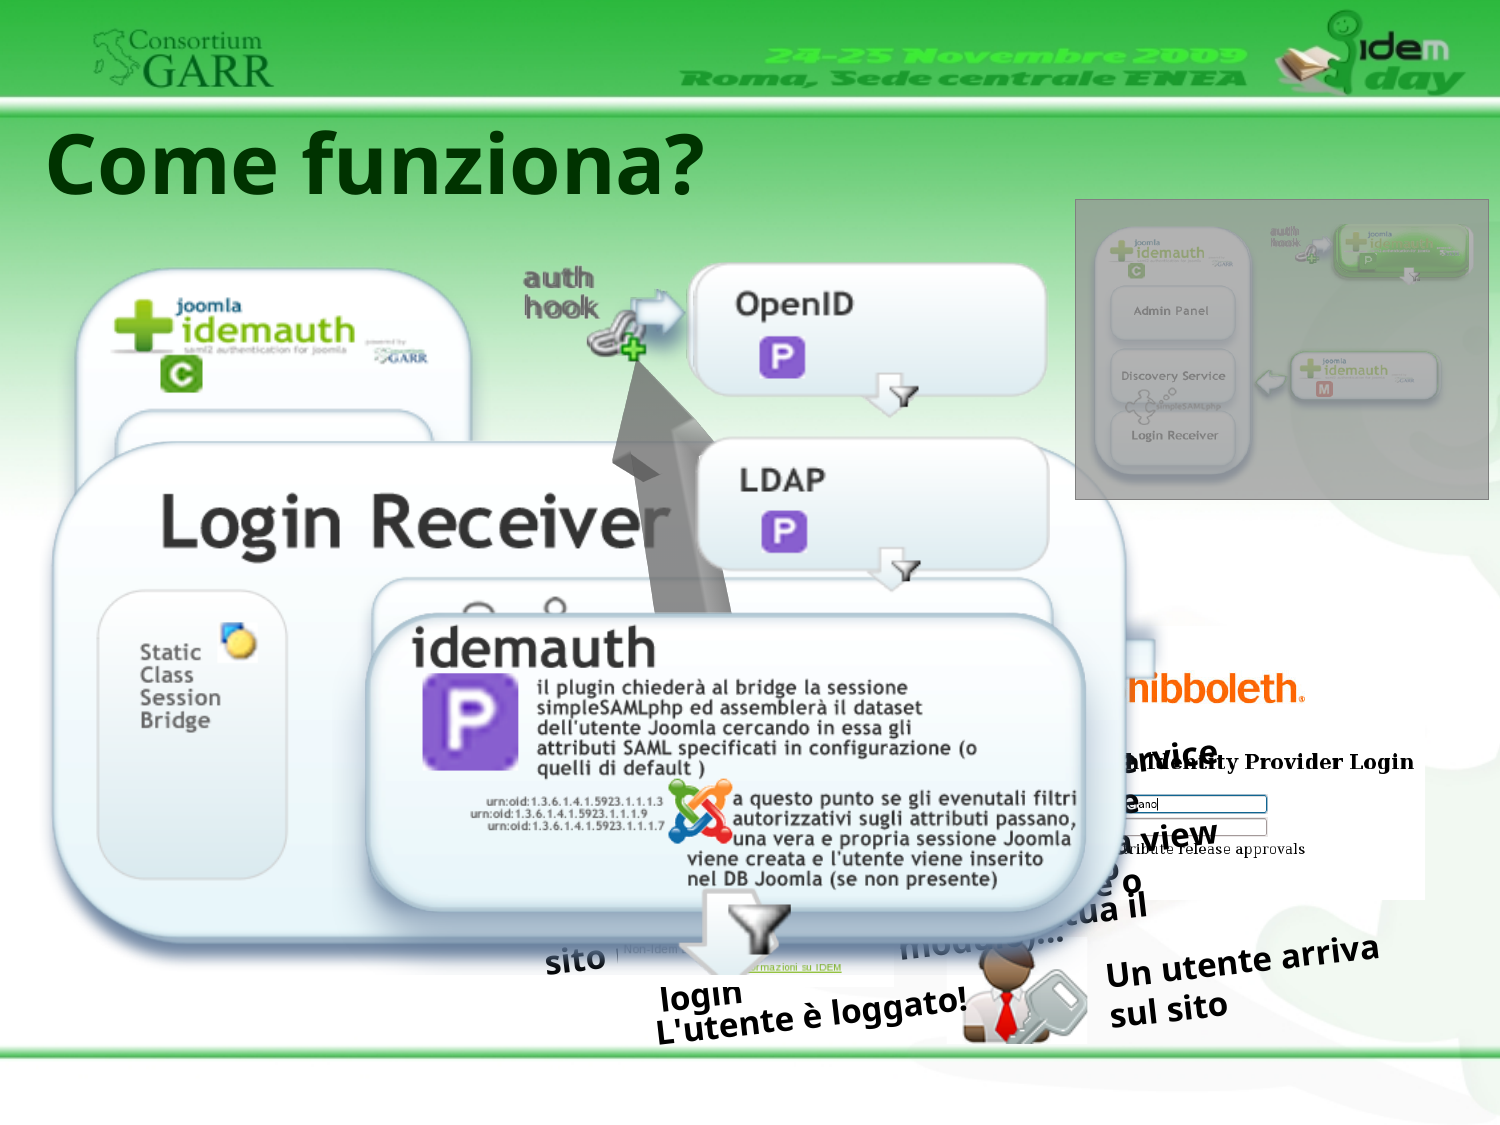

# Come funziona?
Un discovery service integrato viene mostrato dalla view (componente o modulo)...
l'IdP invia un assertion SAML2 verso l'endpoint sito nel componente
L'utente viene redirezionato sul proprio IdP, ove effettua il login
Un utente arriva
sul sito
L'utente è loggato!